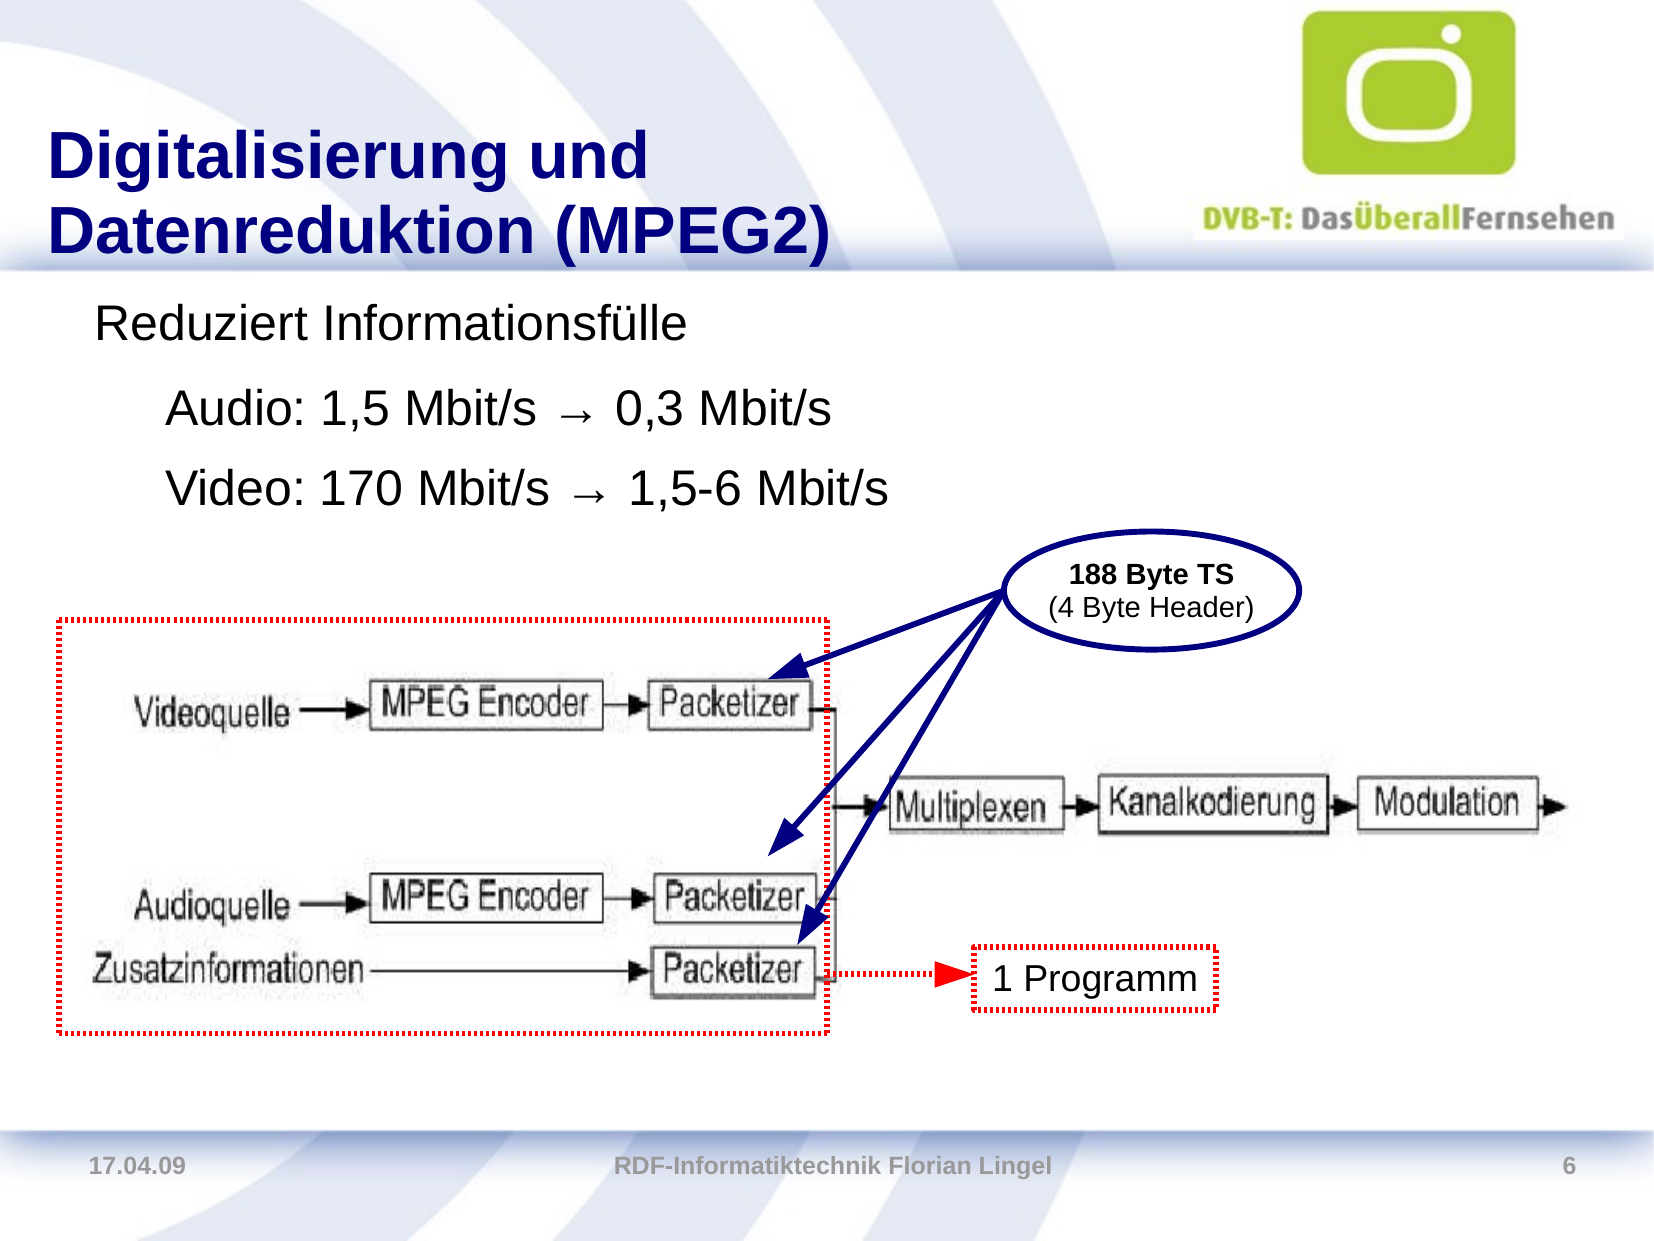

# Digitalisierung und Datenreduktion (MPEG2)
Reduziert Informationsfülle
Audio: 1,5 Mbit/s → 0,3 Mbit/s
Video: 170 Mbit/s → 1,5-6 Mbit/s
188 Byte TS
(4 Byte Header)
1 Programm
17.04.09
RDF-Informatiktechnik Florian Lingel
6